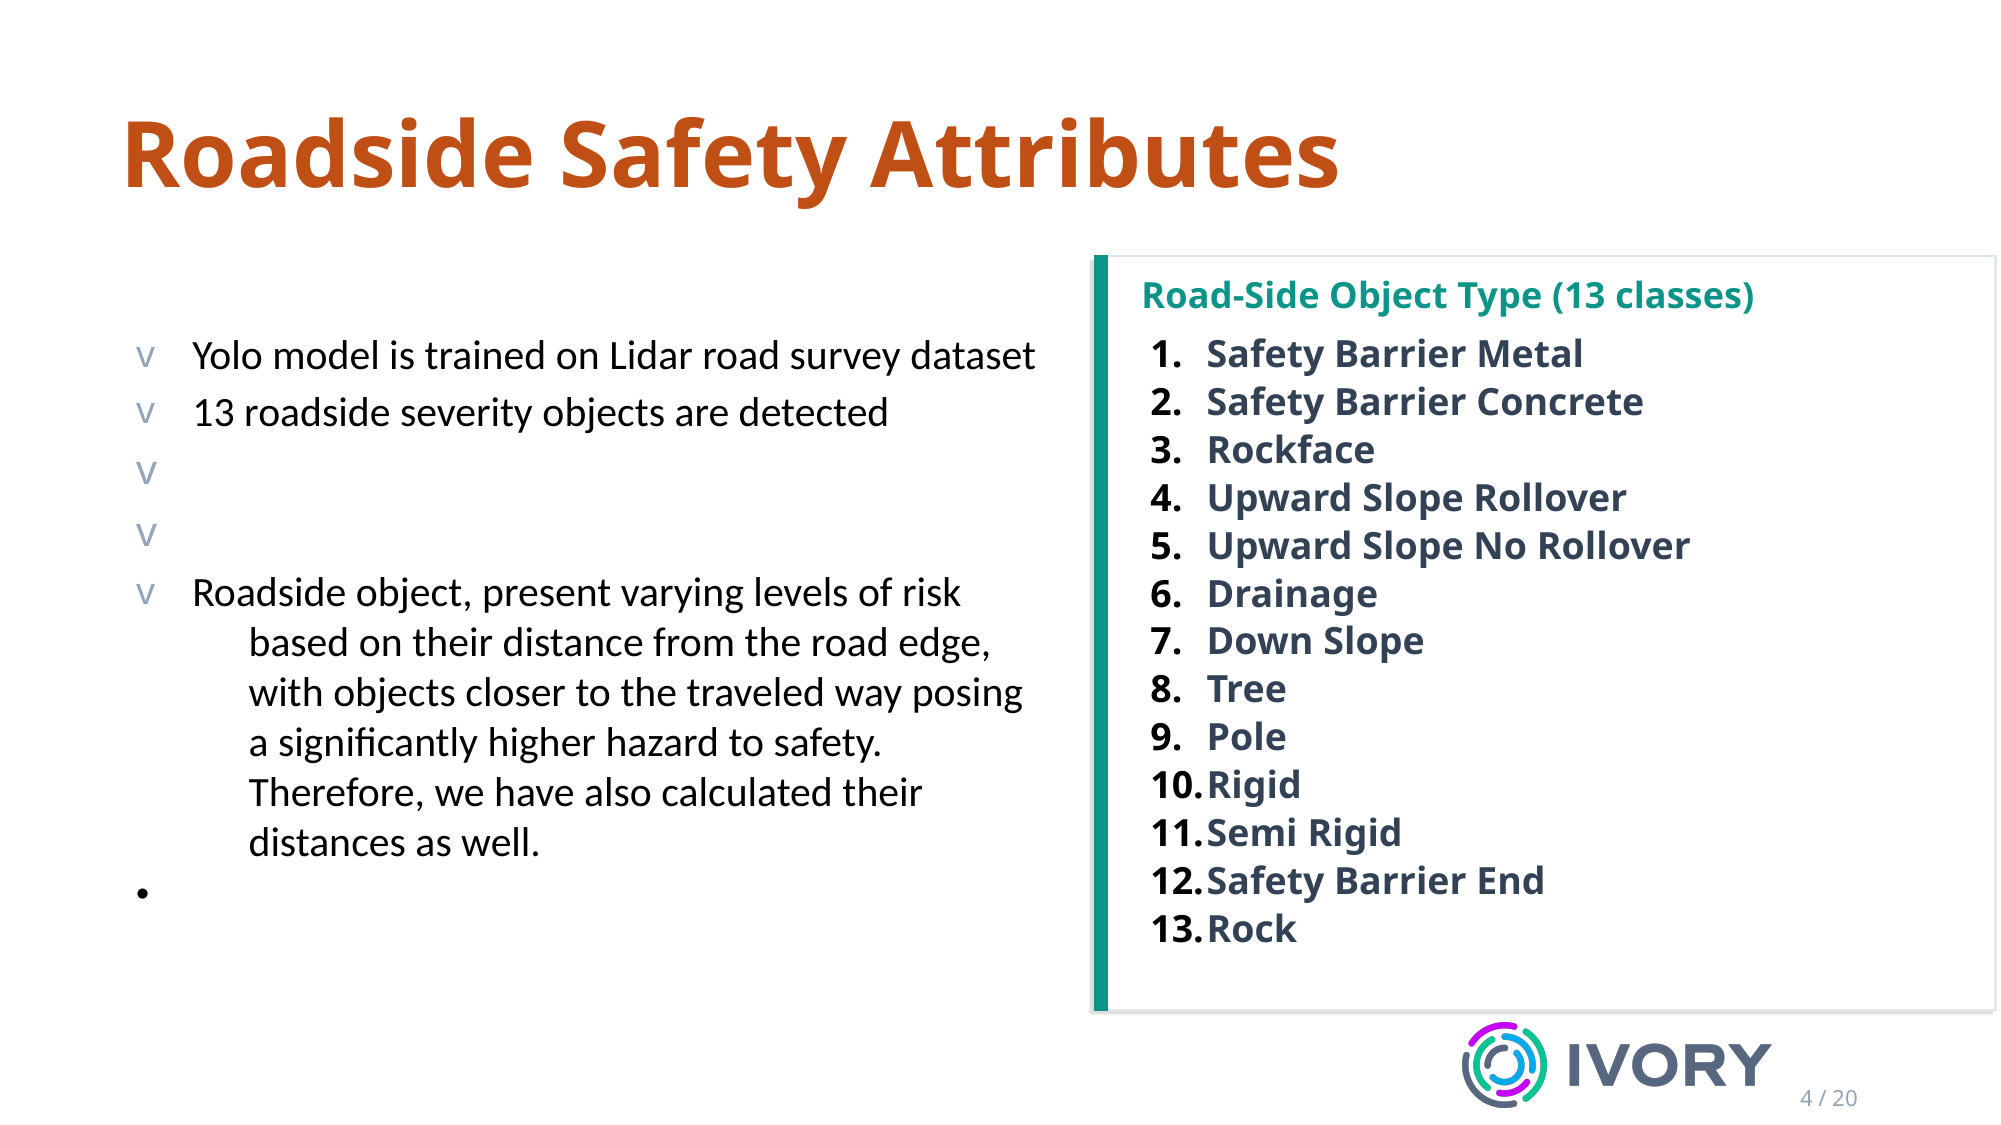

Roadside Safety Attributes
Road-Side Object Type (13 classes)
Safety Barrier Metal
Safety Barrier Concrete
Rockface
Upward Slope Rollover
Upward Slope No Rollover
Drainage
Down Slope
Tree
Pole
Rigid
Semi Rigid
Safety Barrier End
Rock
Yolo model is trained on Lidar road survey dataset
13 roadside severity objects are detected
Roadside object, present varying levels of risk based on their distance from the road edge, with objects closer to the traveled way posing a significantly higher hazard to safety. Therefore, we have also calculated their distances as well.
4 / 20